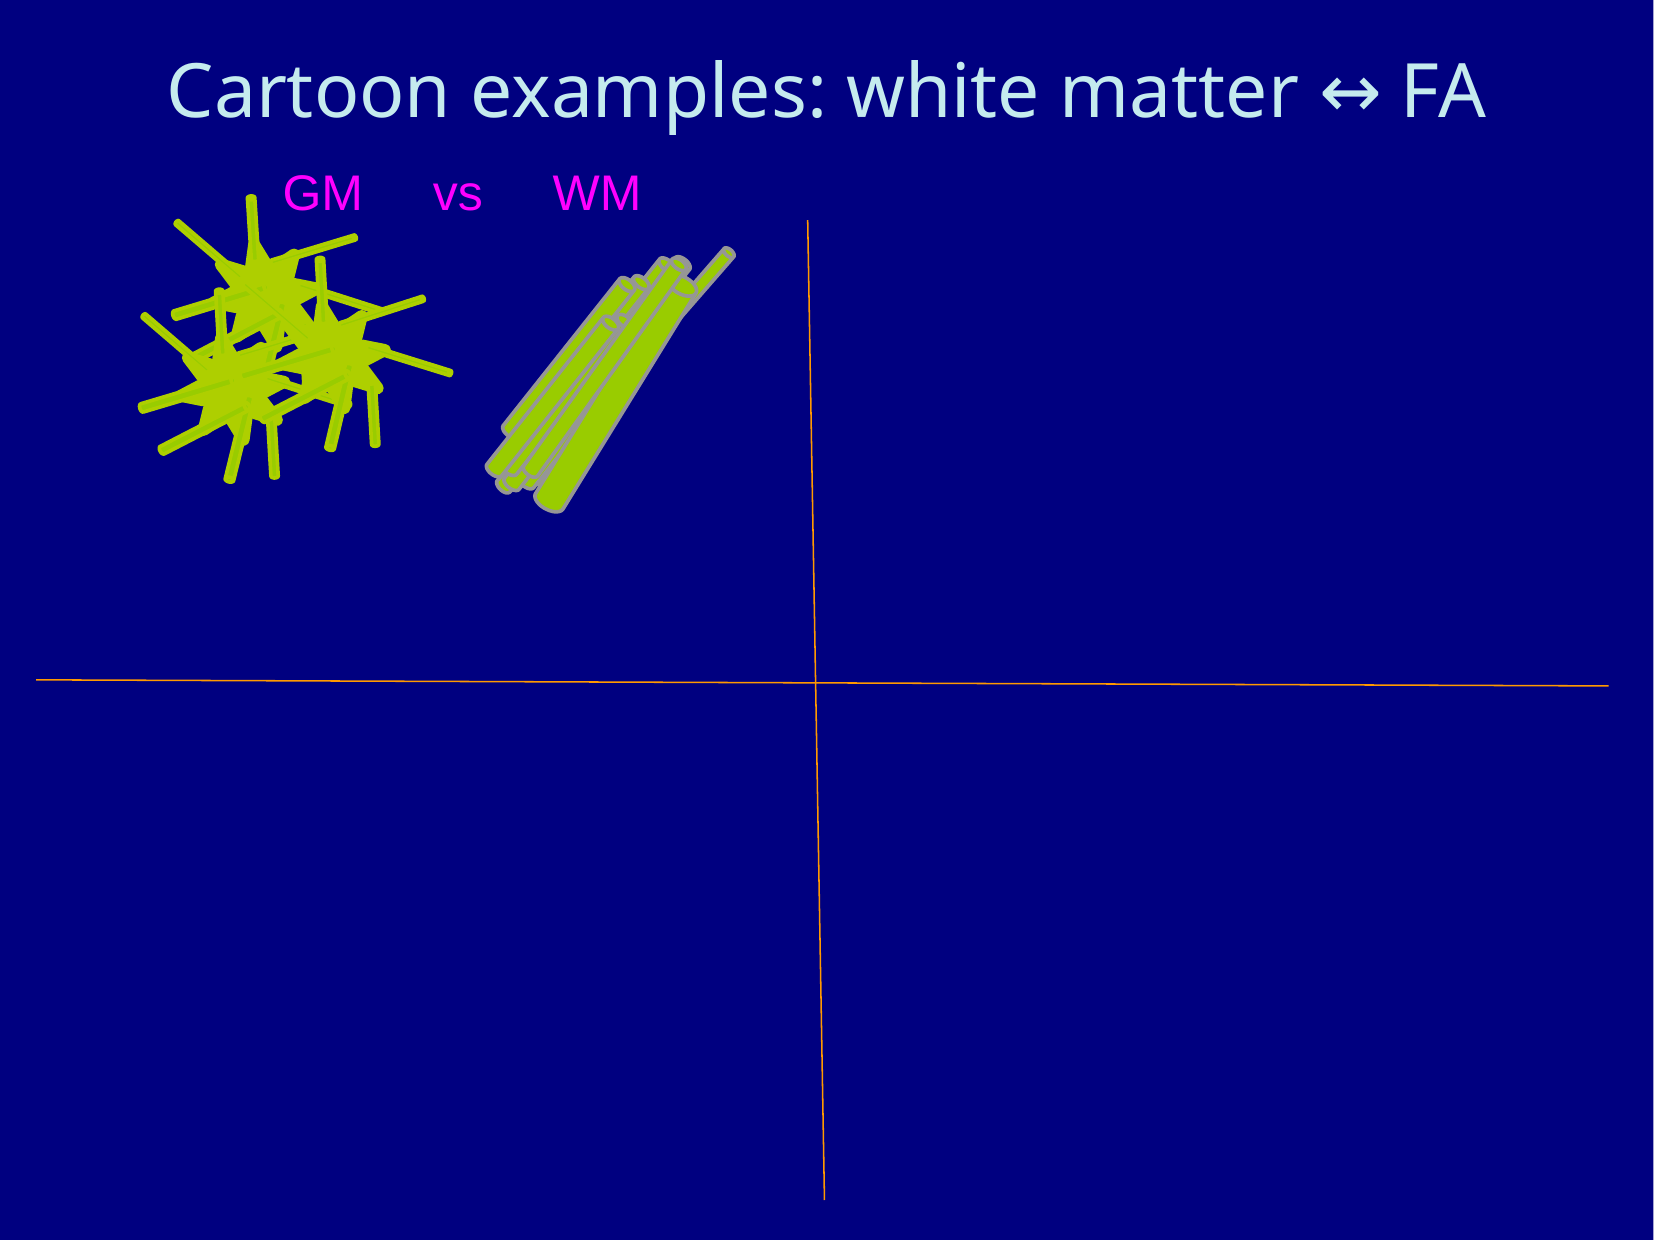

# Cartoon examples: white matter ↔ FA
GM vs WM